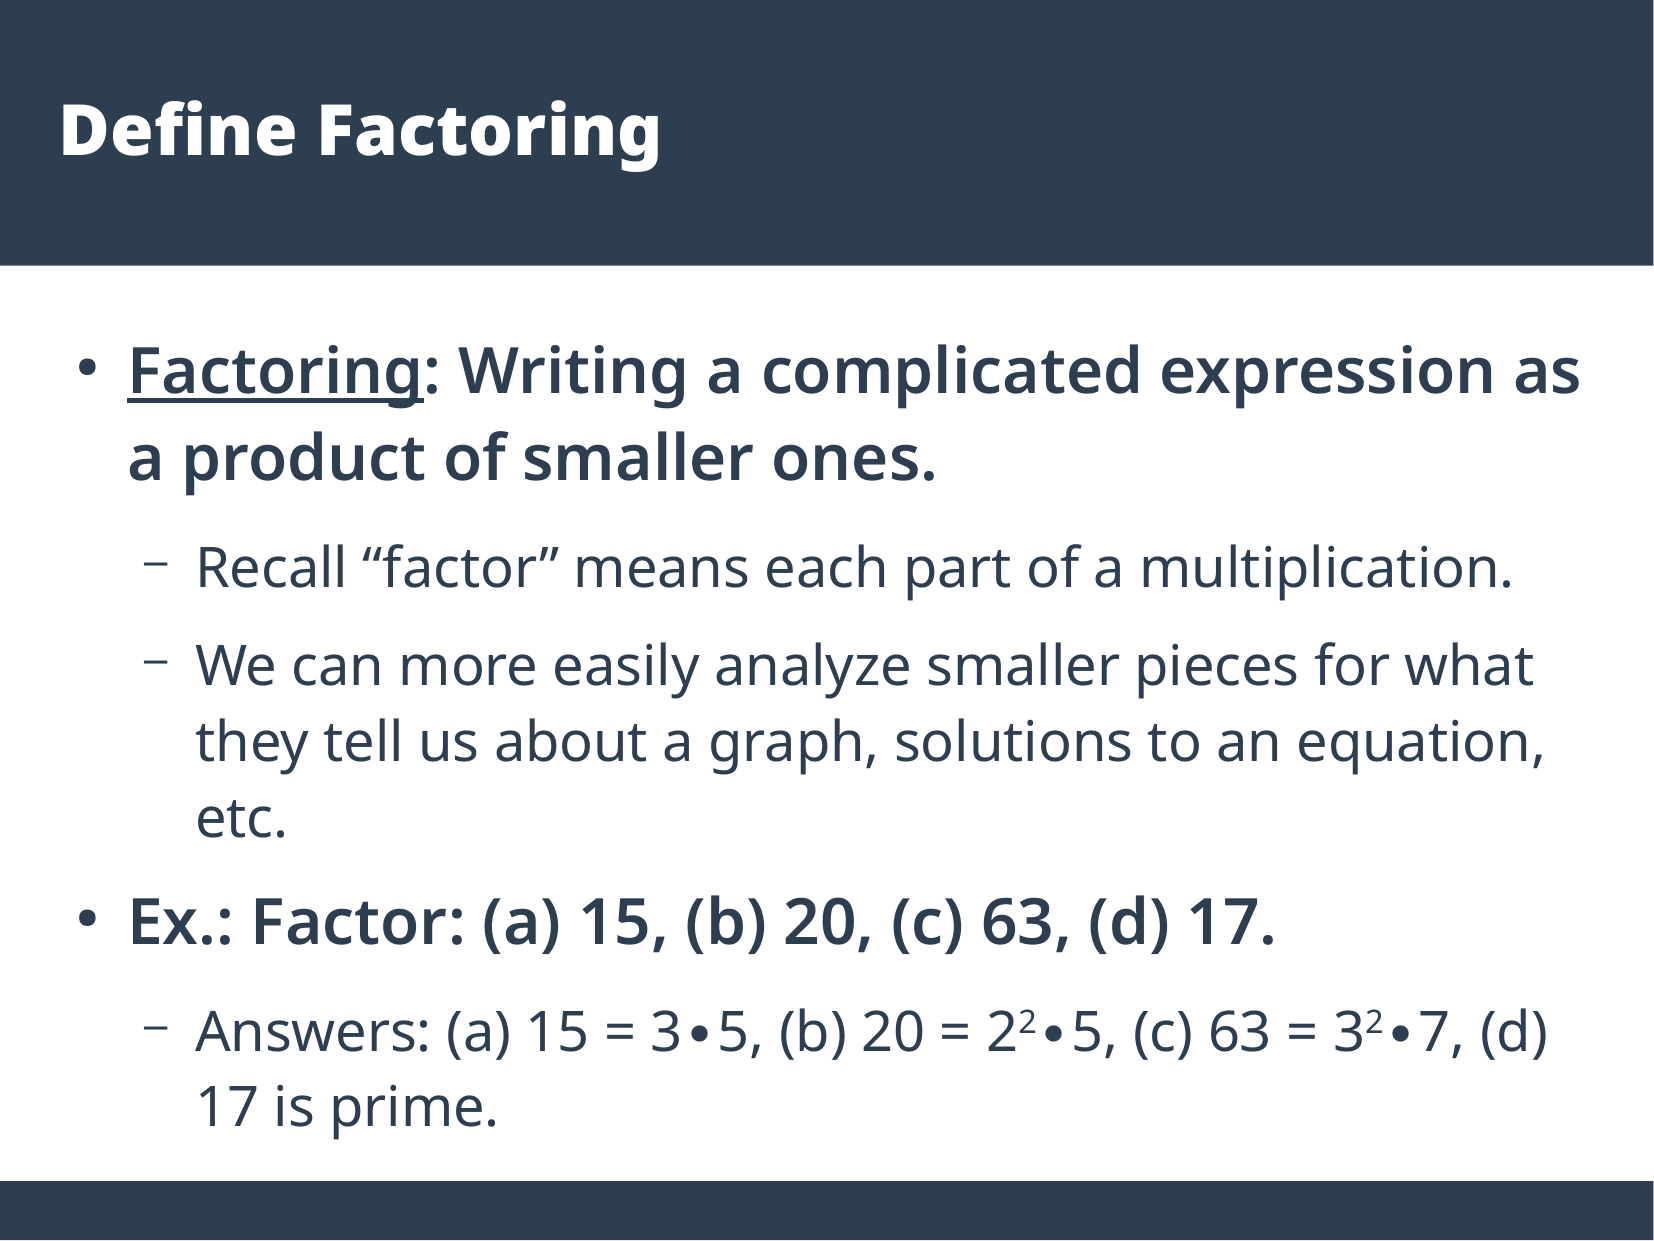

# Define Factoring
Factoring: Writing a complicated expression as a product of smaller ones.
Recall “factor” means each part of a multiplication.
We can more easily analyze smaller pieces for what they tell us about a graph, solutions to an equation, etc.
Ex.: Factor: (a) 15, (b) 20, (c) 63, (d) 17.
Answers: (a) 15 = 3∙5, (b) 20 = 22∙5, (c) 63 = 32∙7, (d) 17 is prime.